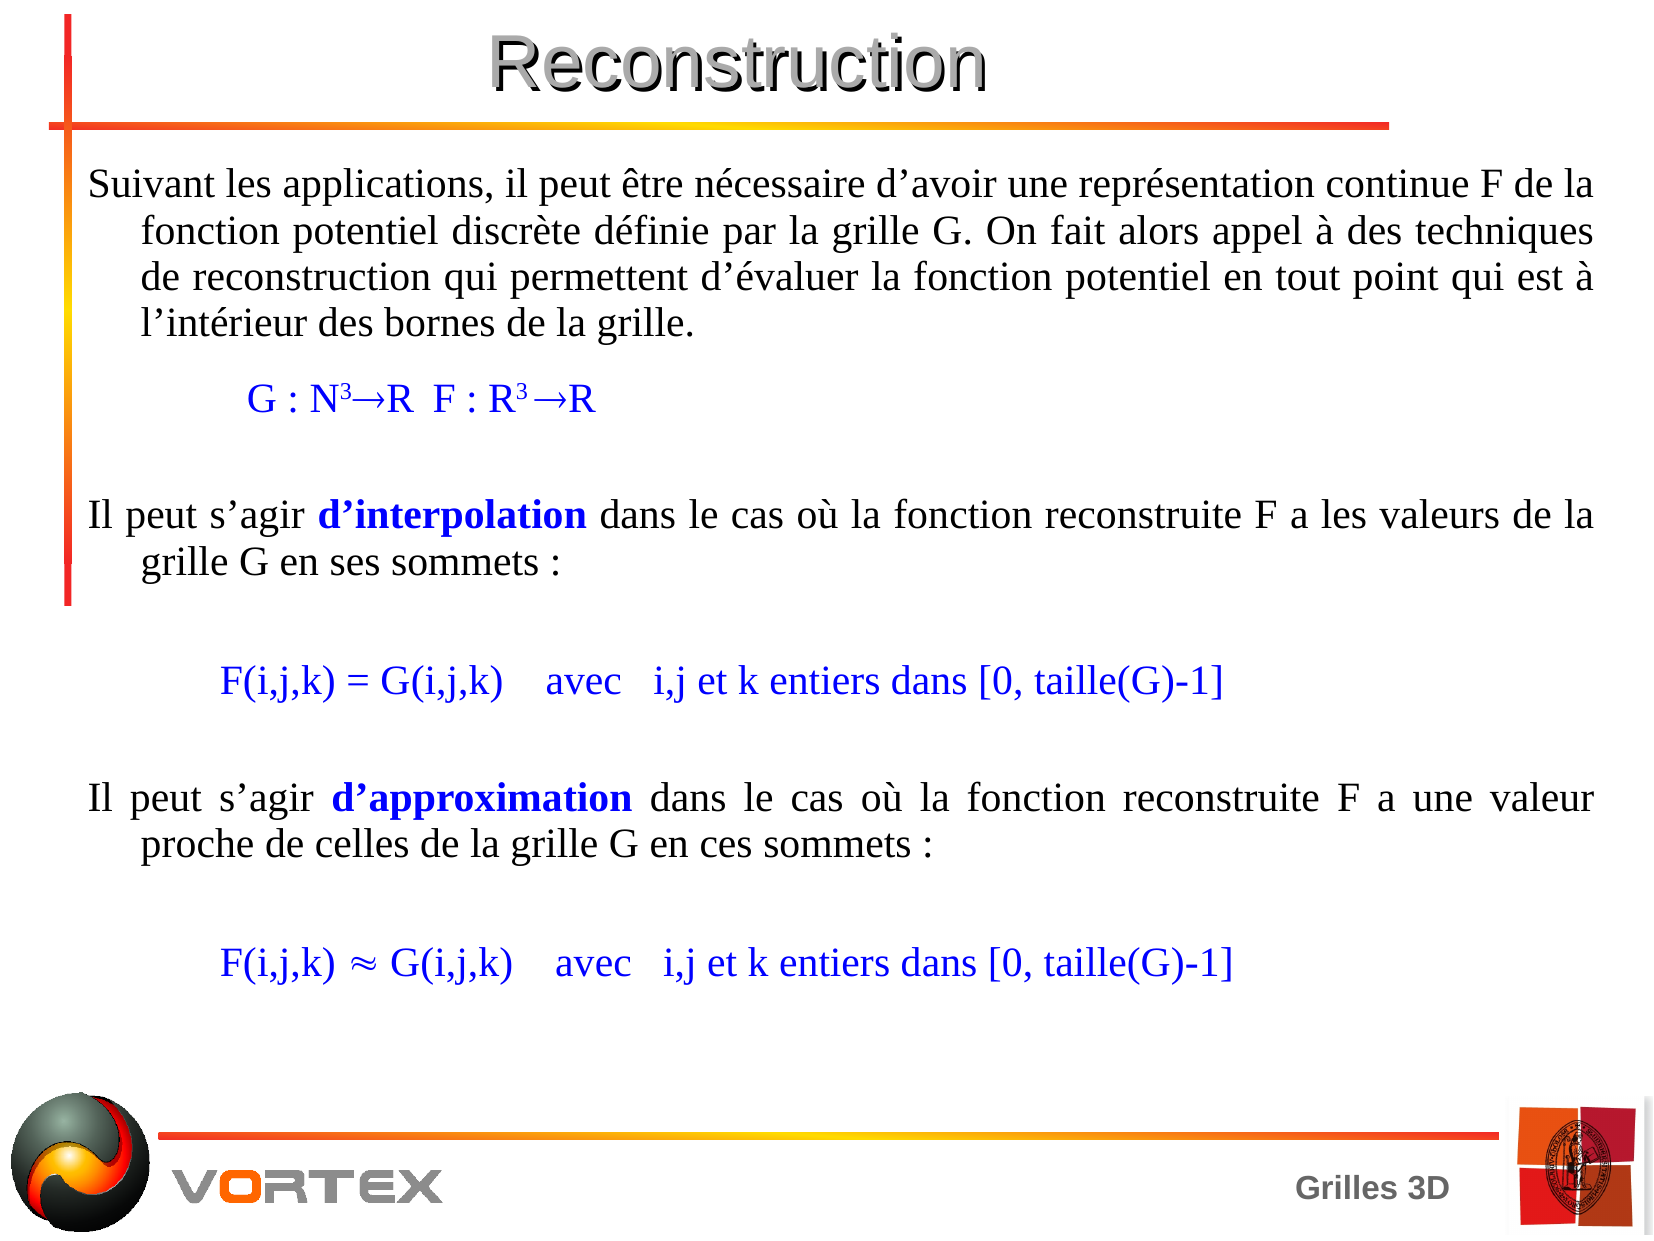

# Reconstruction
Suivant les applications, il peut être nécessaire d’avoir une représentation continue F de la fonction potentiel discrète définie par la grille G. On fait alors appel à des techniques de reconstruction qui permettent d’évaluer la fonction potentiel en tout point qui est à l’intérieur des bornes de la grille.
G : N3R	F : R3 R
Il peut s’agir d’interpolation dans le cas où la fonction reconstruite F a les valeurs de la grille G en ses sommets :
F(i,j,k) = G(i,j,k) avec i,j et k entiers dans [0, taille(G)-1]
Il peut s’agir d’approximation dans le cas où la fonction reconstruite F a une valeur proche de celles de la grille G en ces sommets :
F(i,j,k)  G(i,j,k) avec i,j et k entiers dans [0, taille(G)-1]